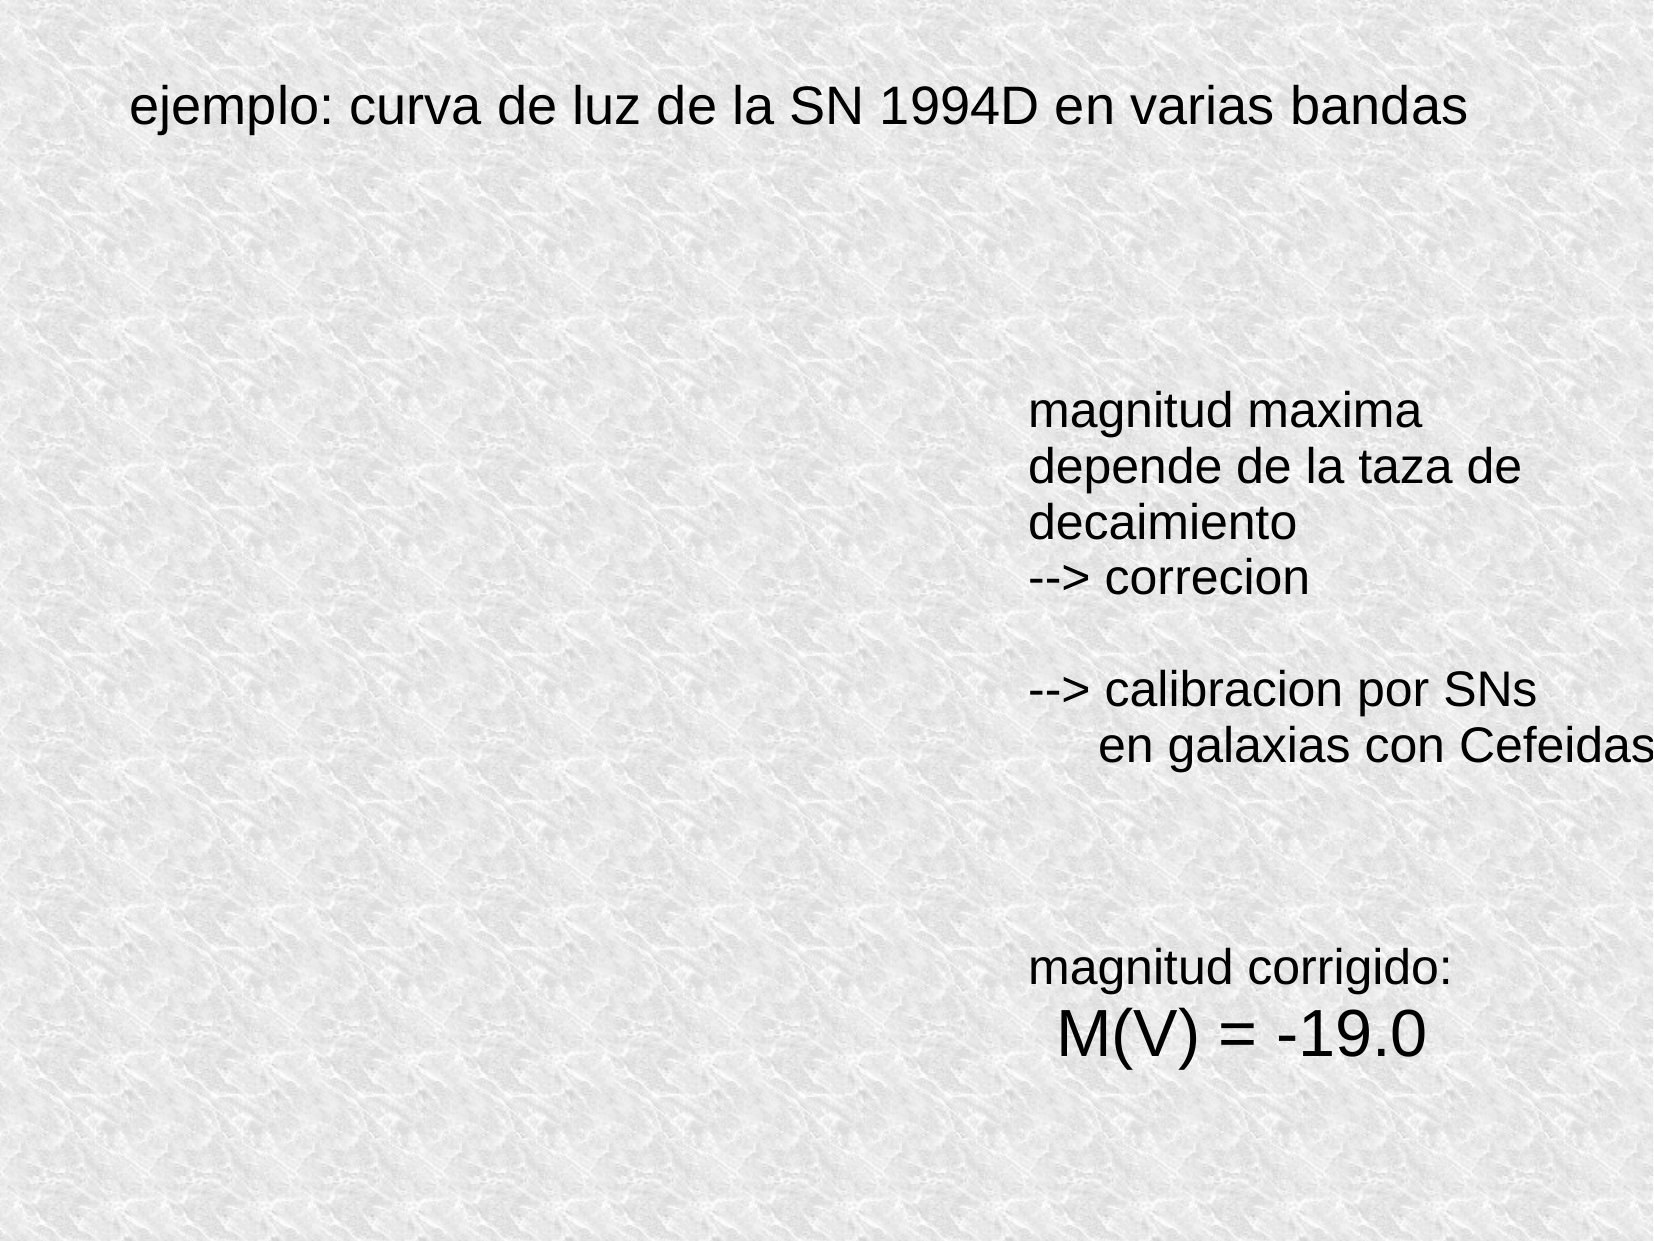

ejemplo: curva de luz de la SN 1994D en varias bandas
magnitud maxima
depende de la taza de
decaimiento
--> correcion
--> calibracion por SNs
 en galaxias con Cefeidas
magnitud corrigido:
 M(V) = -19.0